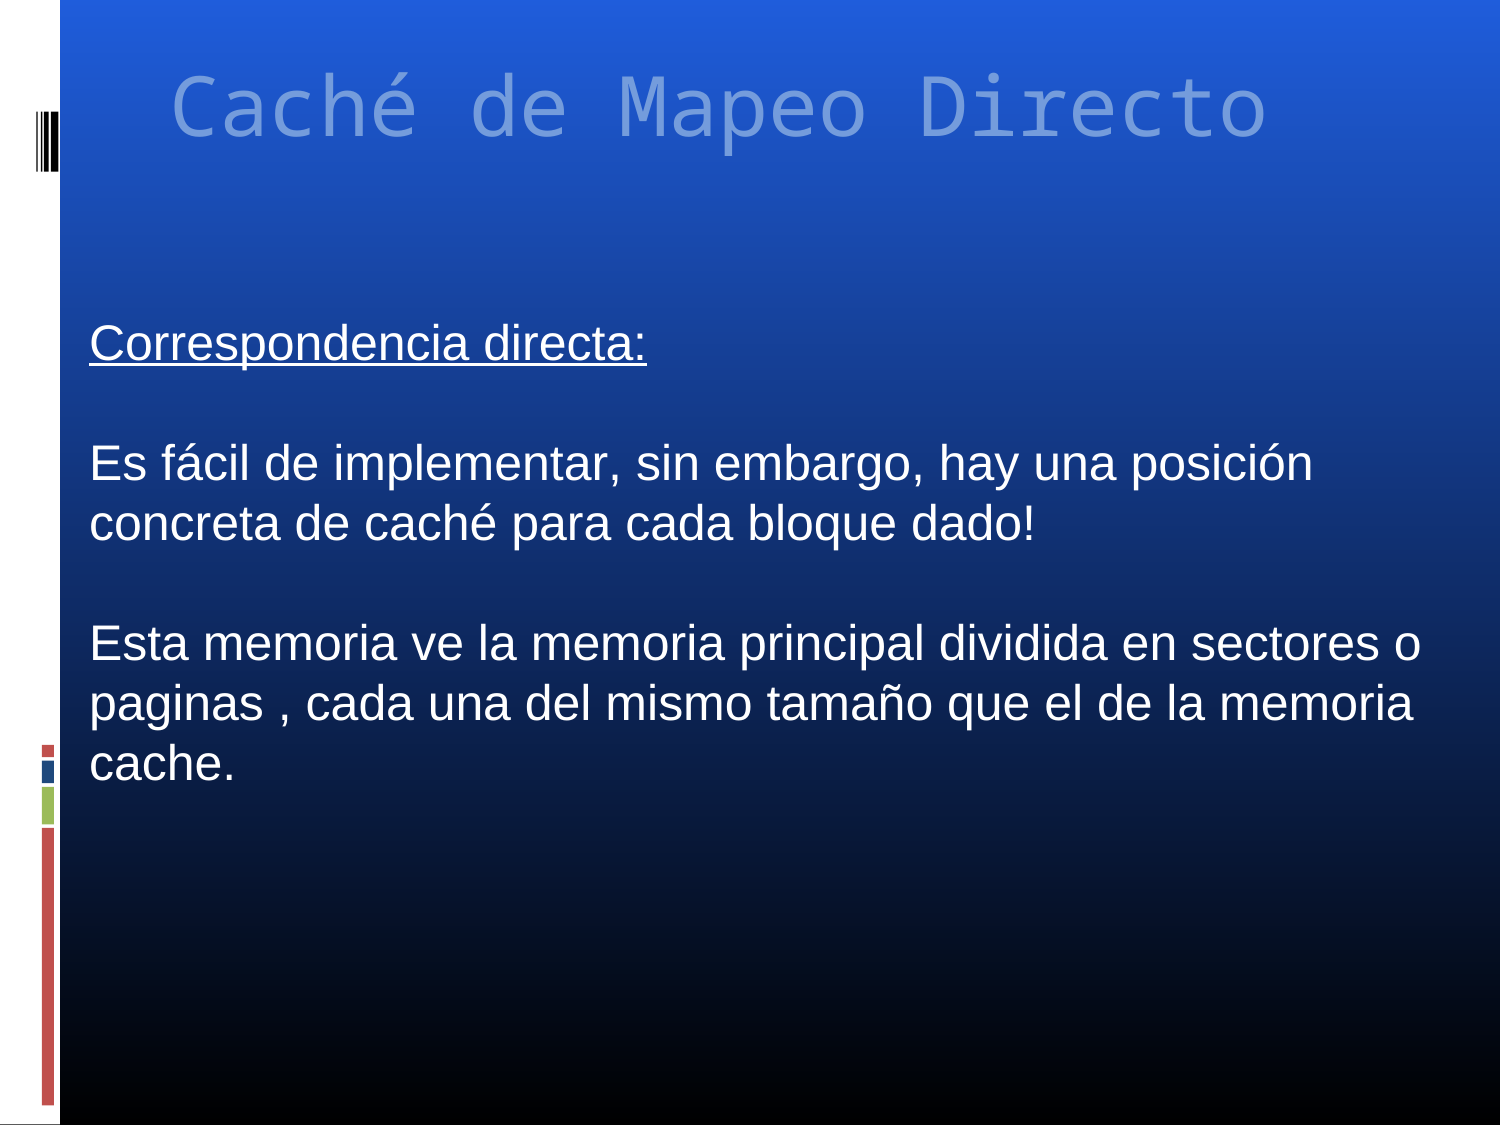

# Caché de Mapeo Directo
Correspondencia directa:
Es fácil de implementar, sin embargo, hay una posición concreta de caché para cada bloque dado!
Esta memoria ve la memoria principal dividida en sectores o paginas , cada una del mismo tamaño que el de la memoria cache.